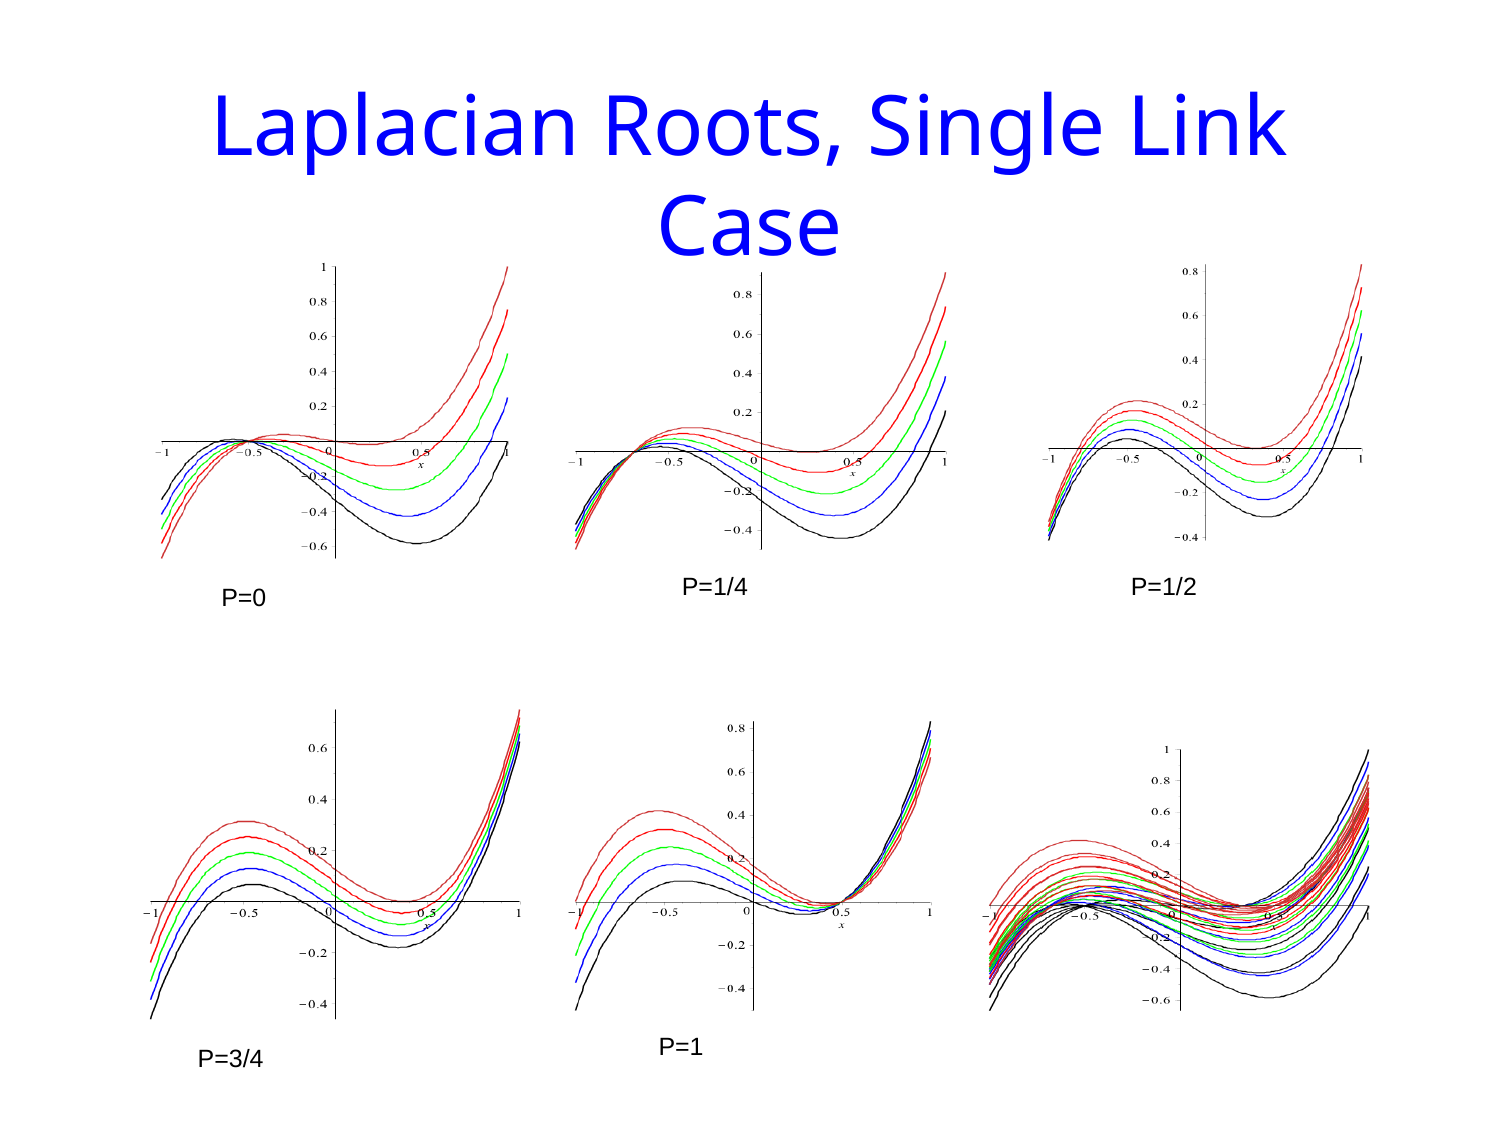

# Laplacian Roots, Single Link Case
P=1/4
P=1/2
P=0
P=1
P=3/4